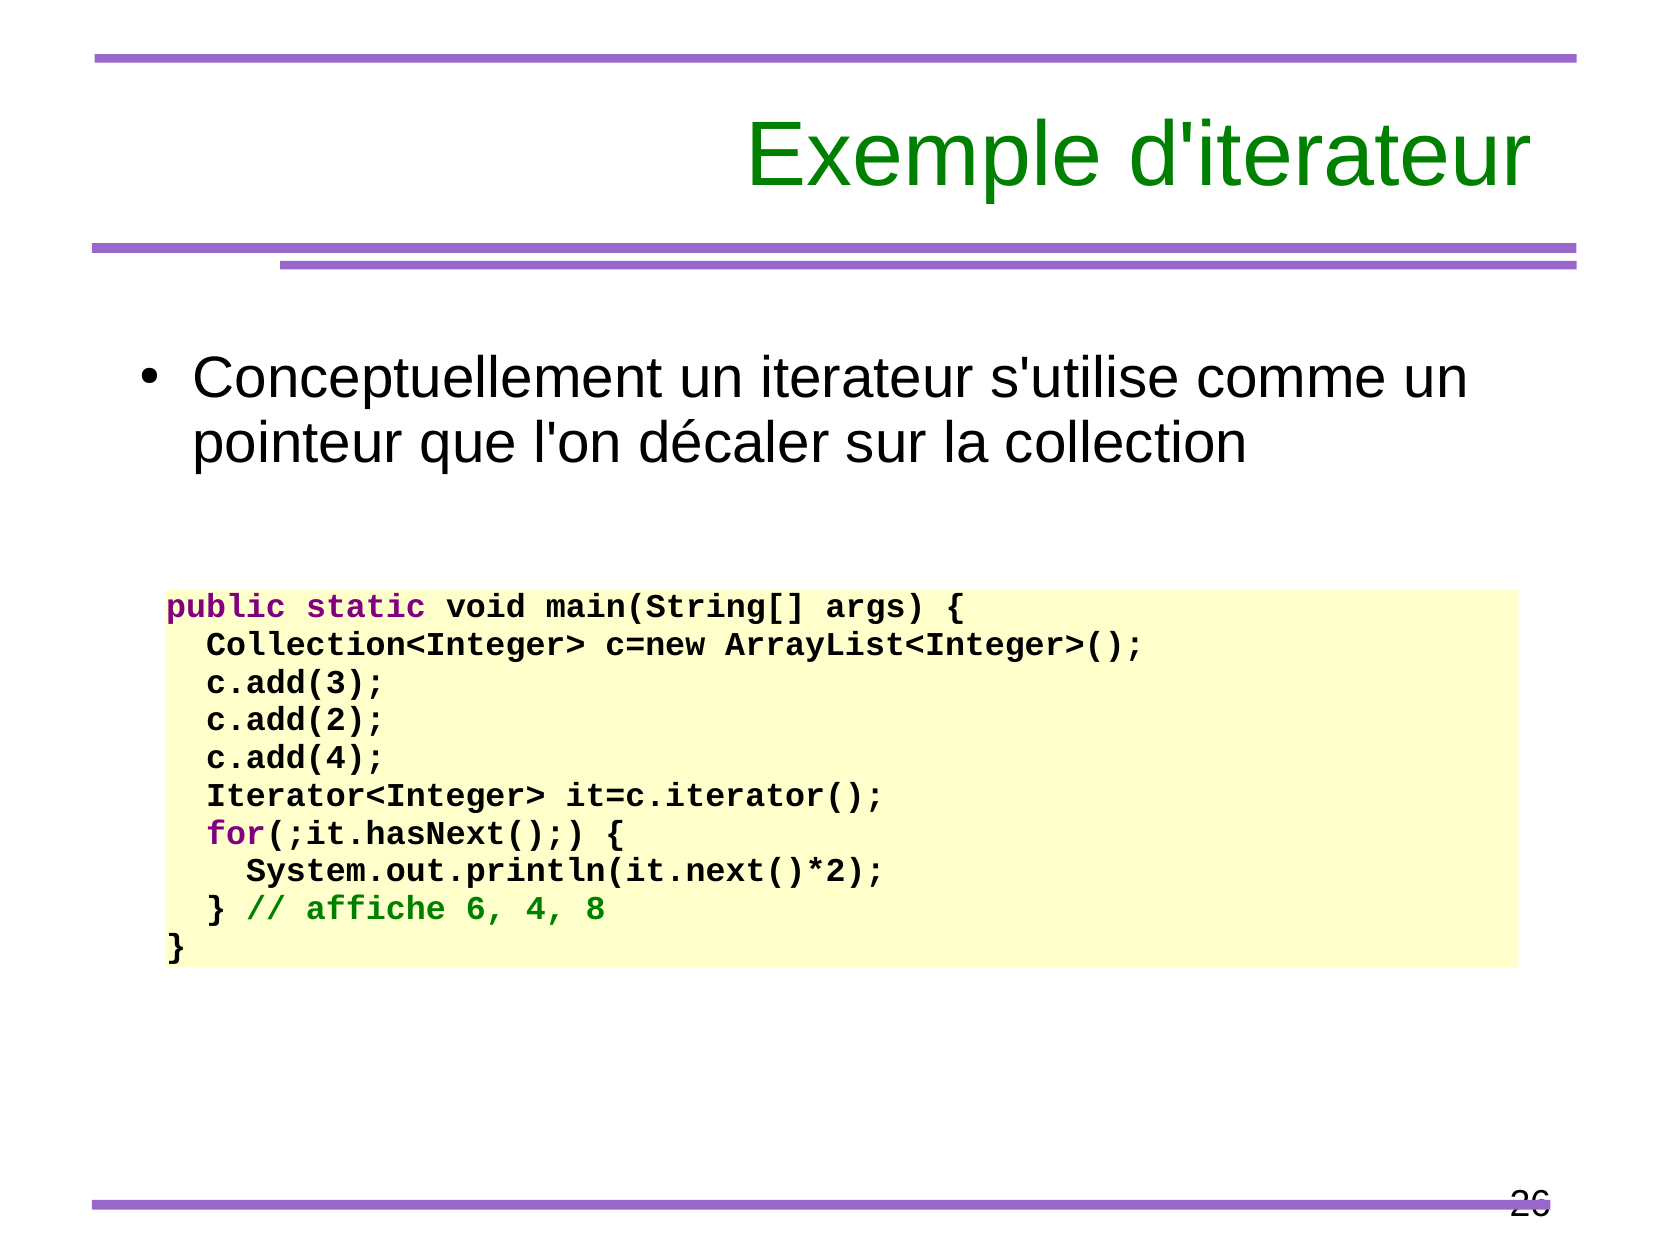

# Exemple d'iterateur
Conceptuellement un iterateur s'utilise comme un pointeur que l'on décaler sur la collection
public static void main(String[] args) {
 Collection<Integer> c=new ArrayList<Integer>();
 c.add(3);
 c.add(2);
 c.add(4);
 Iterator<Integer> it=c.iterator();
 for(;it.hasNext();) {
 System.out.println(it.next()*2);
 } // affiche 6, 4, 8
}